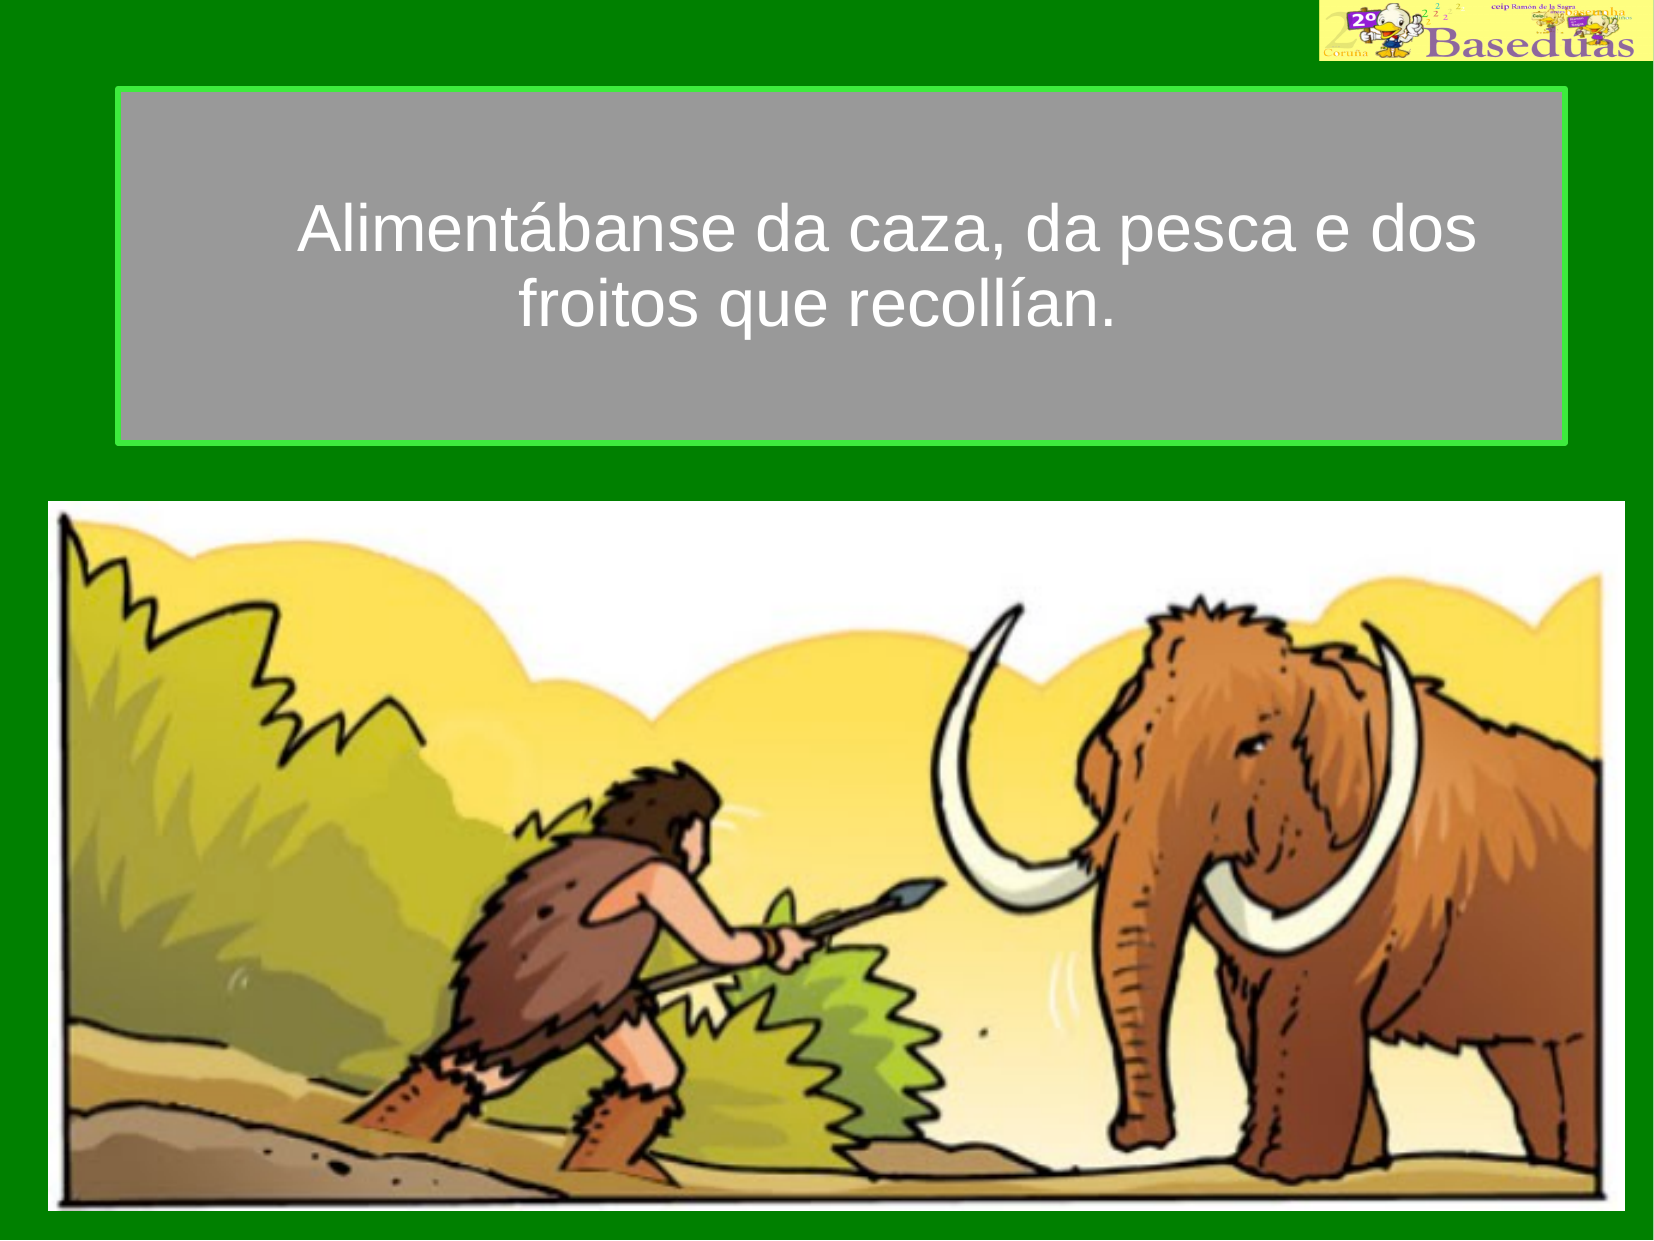

Alimentábanse da caza, da pesca e dos
 froitos que recollían.